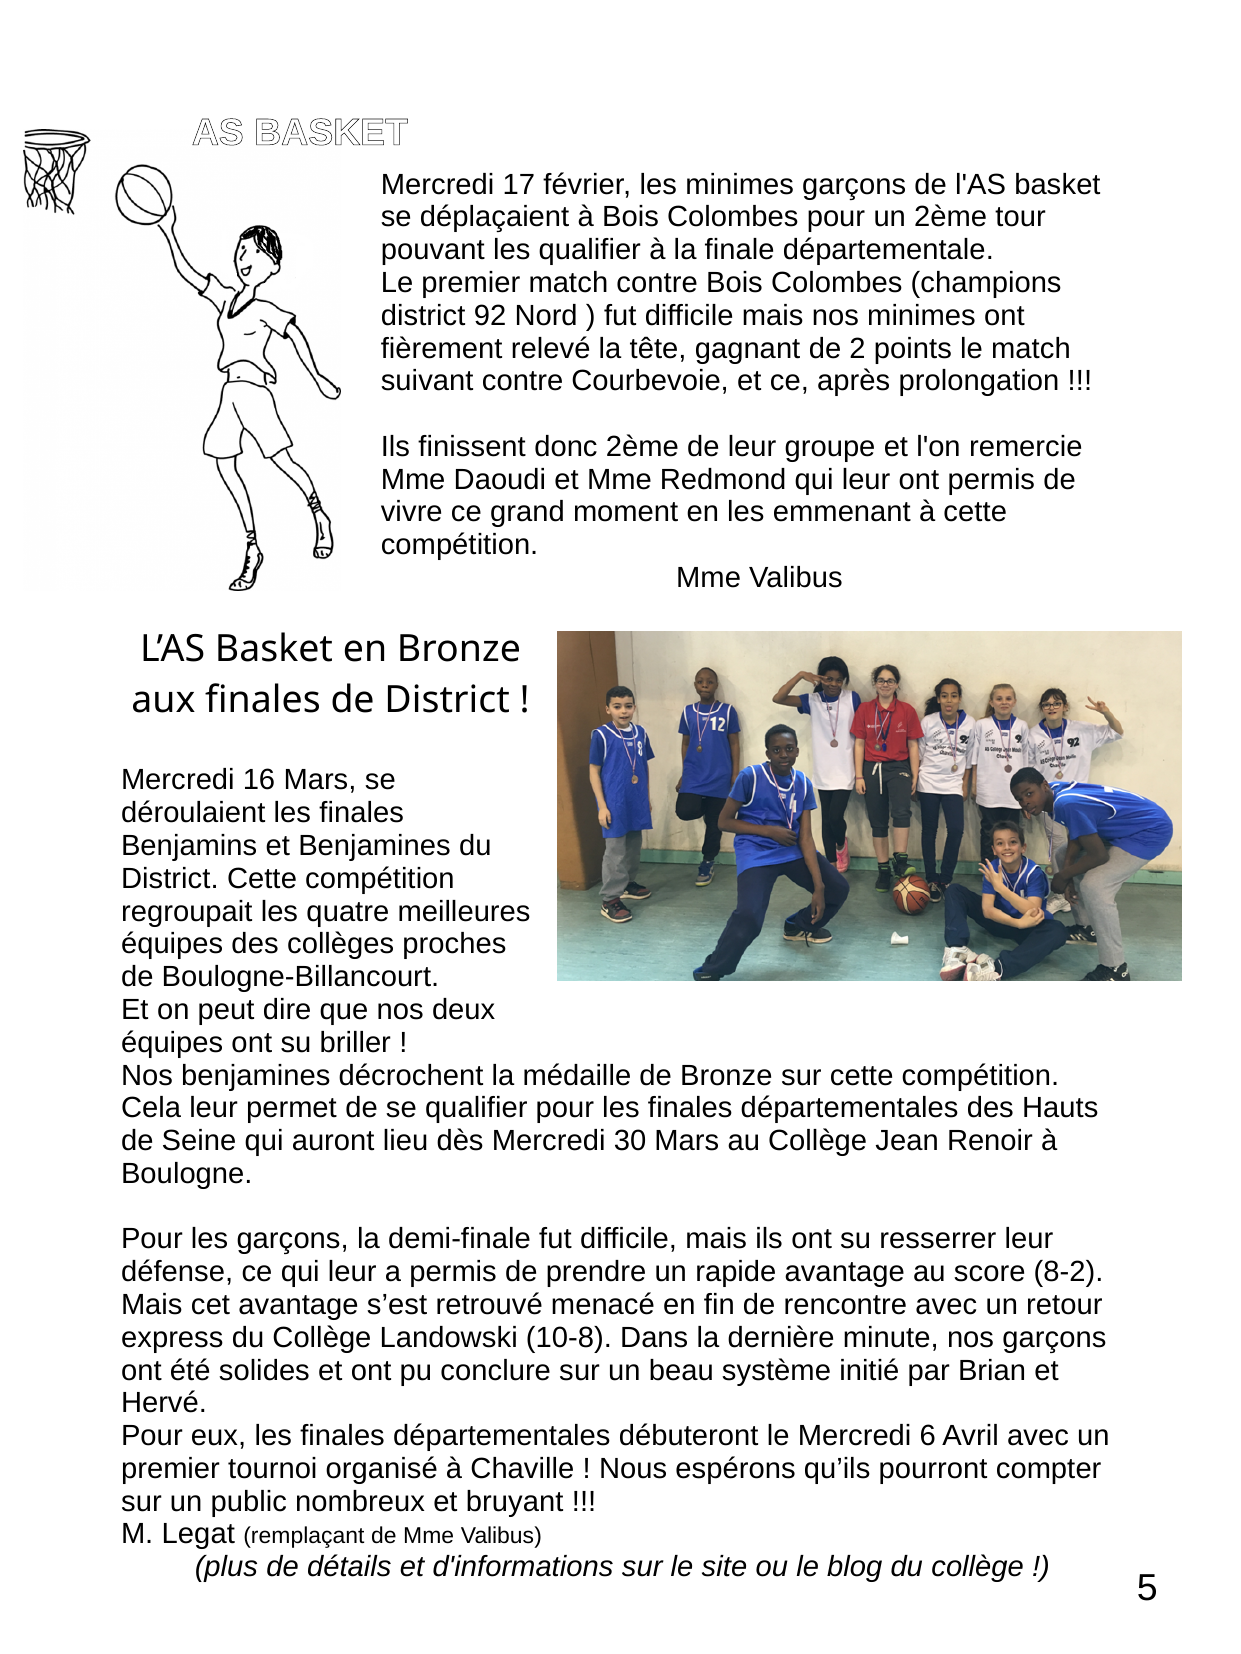

AS BASKET
Mercredi 17 février, les minimes garçons de l'AS basket se déplaçaient à Bois Colombes pour un 2ème tour pouvant les qualifier à la finale départementale.
Le premier match contre Bois Colombes (champions district 92 Nord ) fut difficile mais nos minimes ont fièrement relevé la tête, gagnant de 2 points le match suivant contre Courbevoie, et ce, après prolongation !!!
Ils finissent donc 2ème de leur groupe et l'on remercie Mme Daoudi et Mme Redmond qui leur ont permis de vivre ce grand moment en les emmenant à cette compétition.
				Mme Valibus
L’AS Basket en Bronze aux finales de District !
Mercredi 16 Mars, se déroulaient les finales Benjamins et Benjamines du District. Cette compétition regroupait les quatre meilleures équipes des collèges proches de Boulogne-Billancourt.
Et on peut dire que nos deux équipes ont su briller !
Nos benjamines décrochent la médaille de Bronze sur cette compétition.
Cela leur permet de se qualifier pour les finales départementales des Hauts de Seine qui auront lieu dès Mercredi 30 Mars au Collège Jean Renoir à Boulogne.
Pour les garçons, la demi-finale fut difficile, mais ils ont su resserrer leur défense, ce qui leur a permis de prendre un rapide avantage au score (8-2). Mais cet avantage s’est retrouvé menacé en fin de rencontre avec un retour express du Collège Landowski (10-8). Dans la dernière minute, nos garçons ont été solides et ont pu conclure sur un beau système initié par Brian et Hervé.
Pour eux, les finales départementales débuteront le Mercredi 6 Avril avec un premier tournoi organisé à Chaville ! Nous espérons qu’ils pourront compter sur un public nombreux et bruyant !!!
M. Legat (remplaçant de Mme Valibus)
	(plus de détails et d'informations sur le site ou le blog du collège !)
5